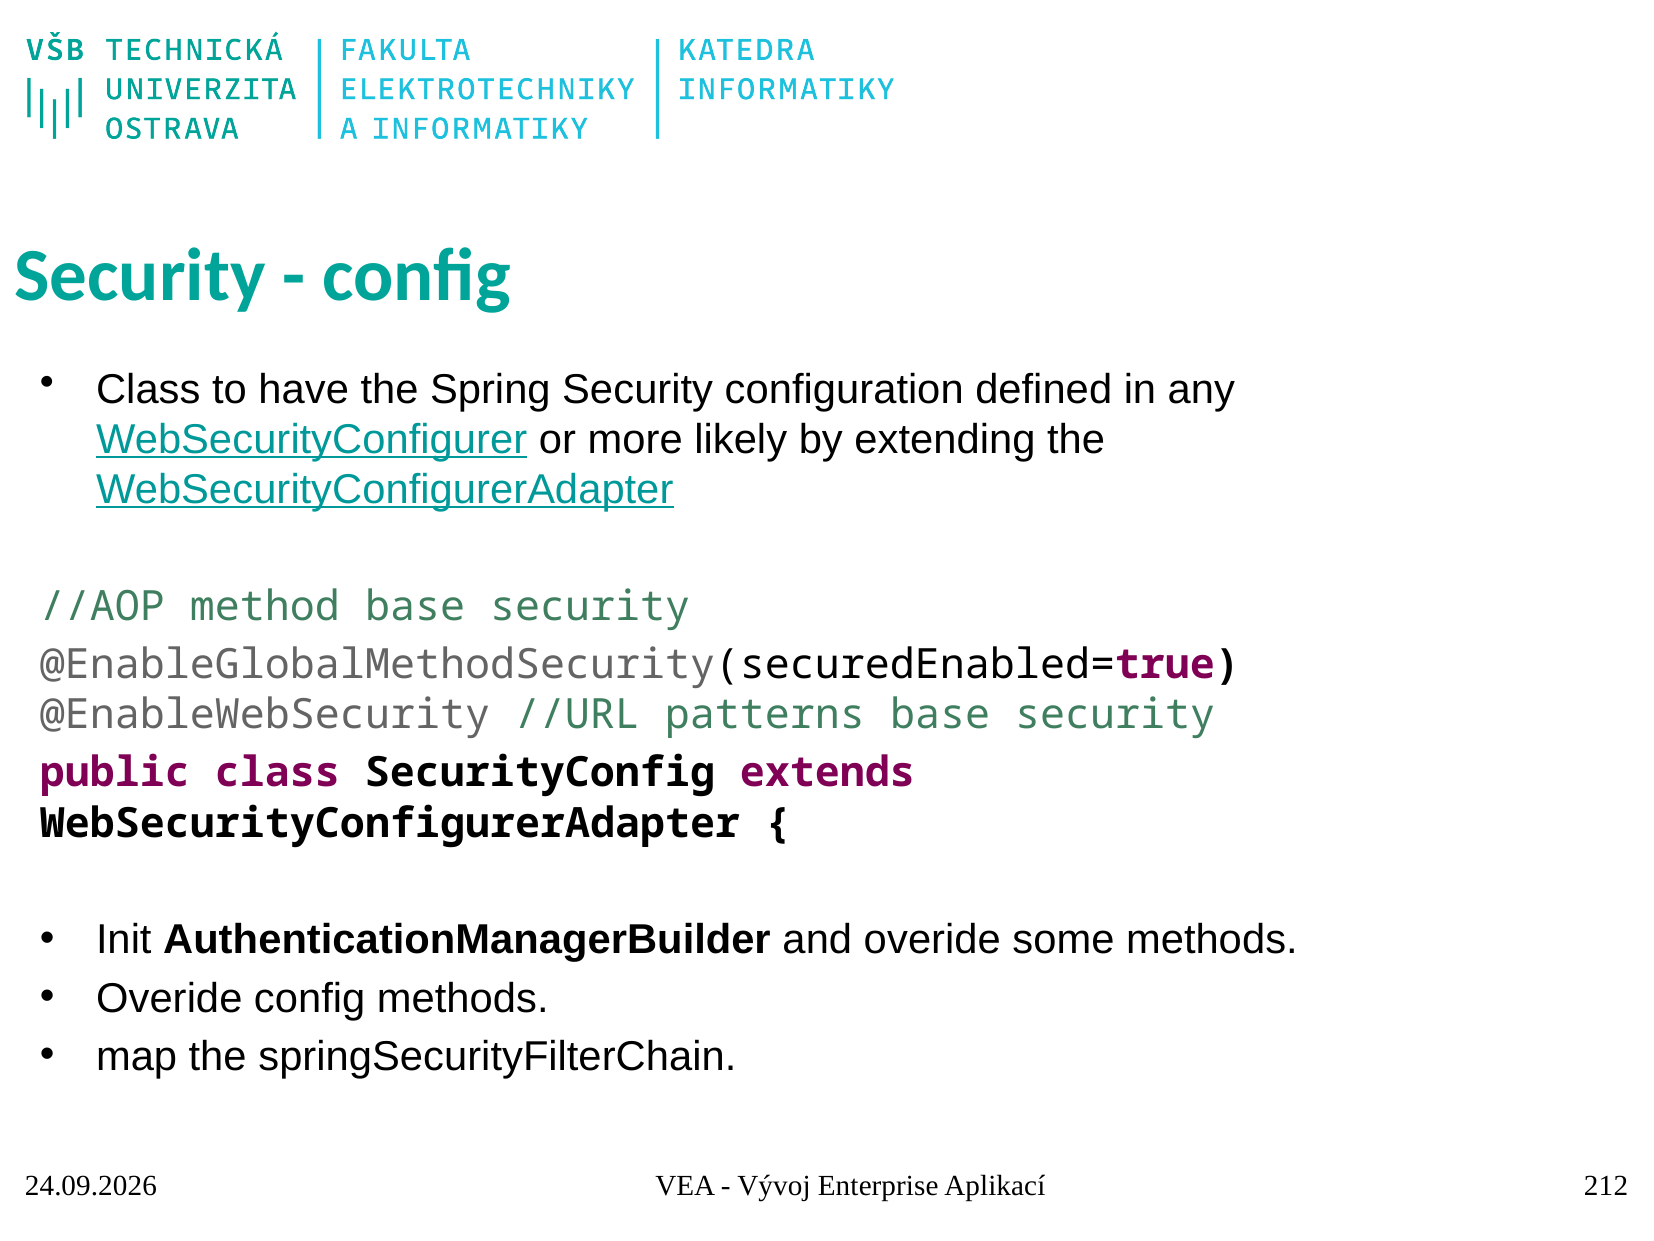

Security - config
# Class to have the Spring Security configuration defined in any WebSecurityConfigurer or more likely by extending the WebSecurityConfigurerAdapter
//AOP method base security
@EnableGlobalMethodSecurity(securedEnabled=true) @EnableWebSecurity //URL patterns base security
public class SecurityConfig extends WebSecurityConfigurerAdapter {
Init AuthenticationManagerBuilder and overide some methods.
Overide config methods.
map the springSecurityFilterChain.
VEA - Vývoj Enterprise Aplikací
212